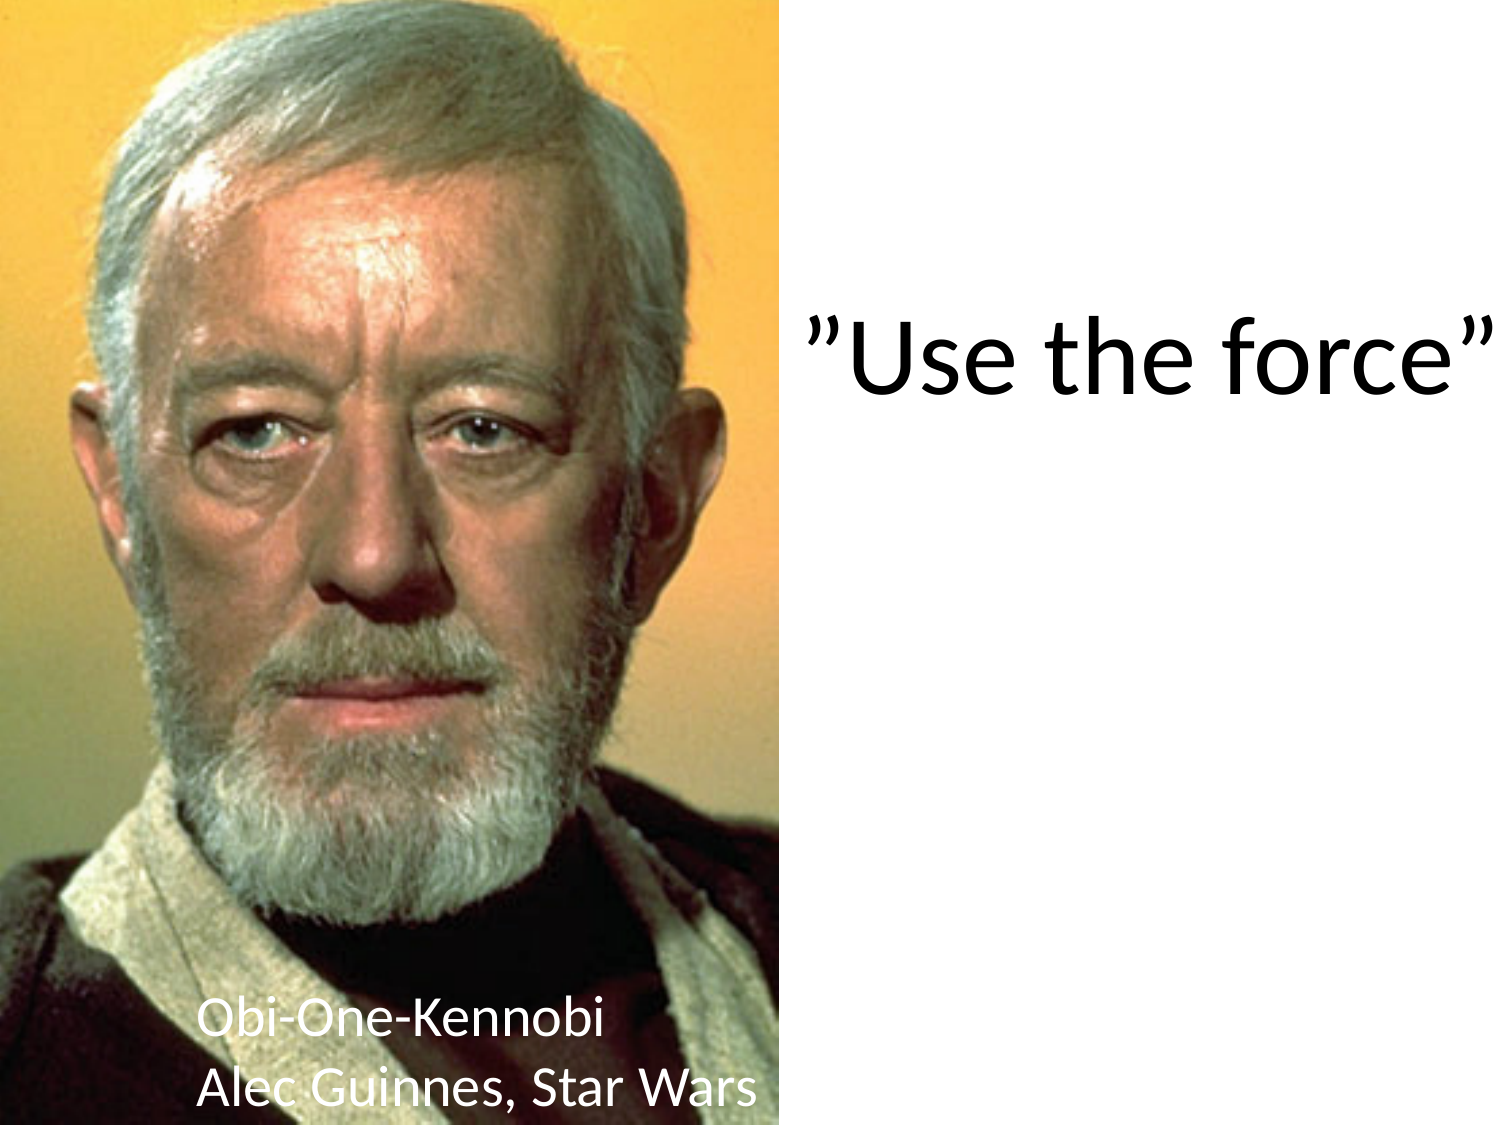

”Use the force”
Obi-One-Kennobi
Alec Guinnes, Star Wars